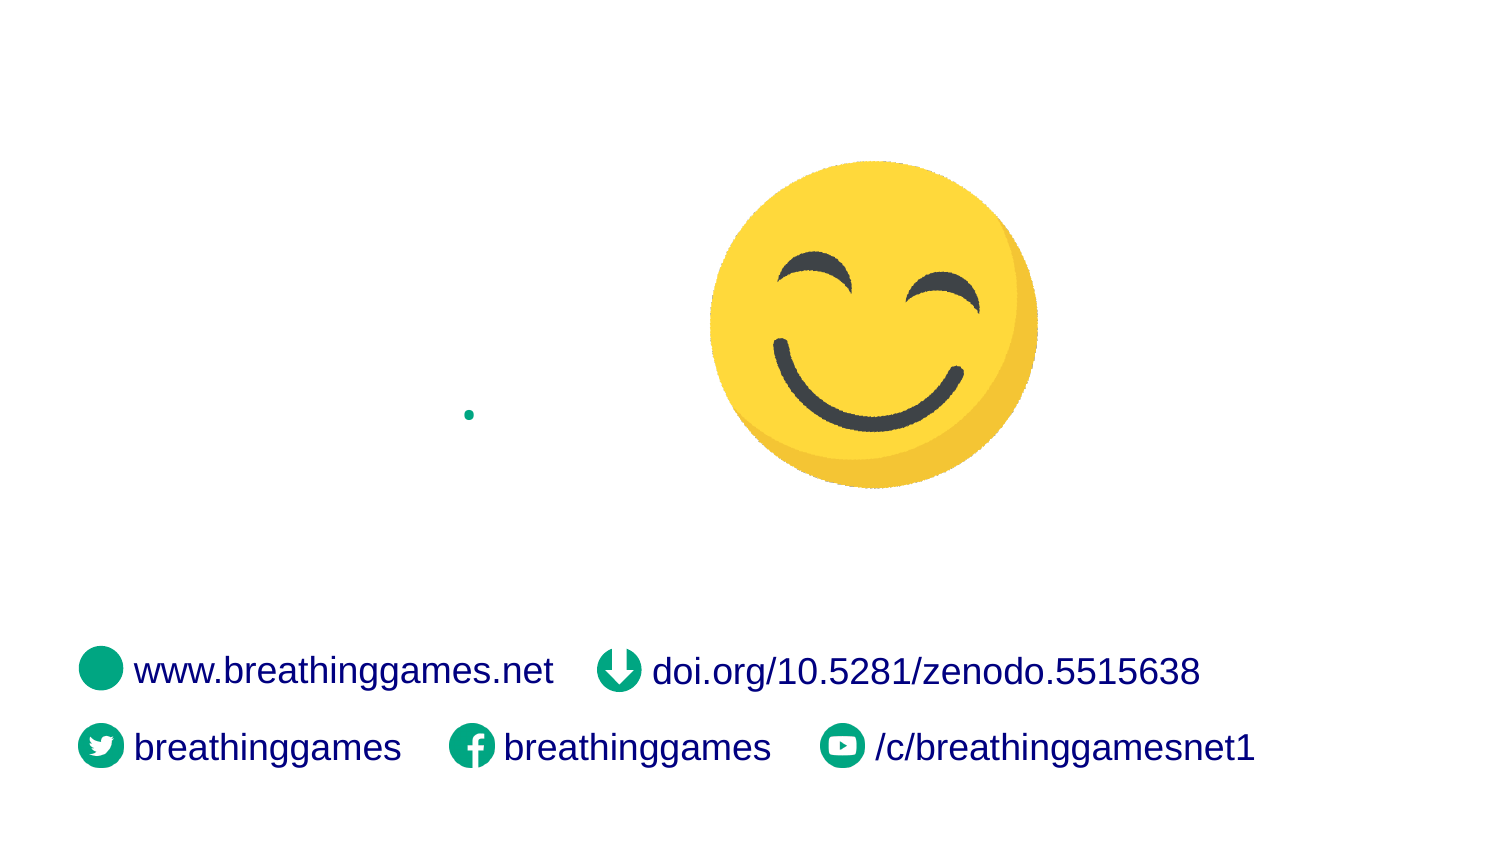

Thank you.
www.breathinggames.net
doi.org/10.5281/zenodo.5515638
breathinggames
breathinggames
/c/breathinggamesnet1